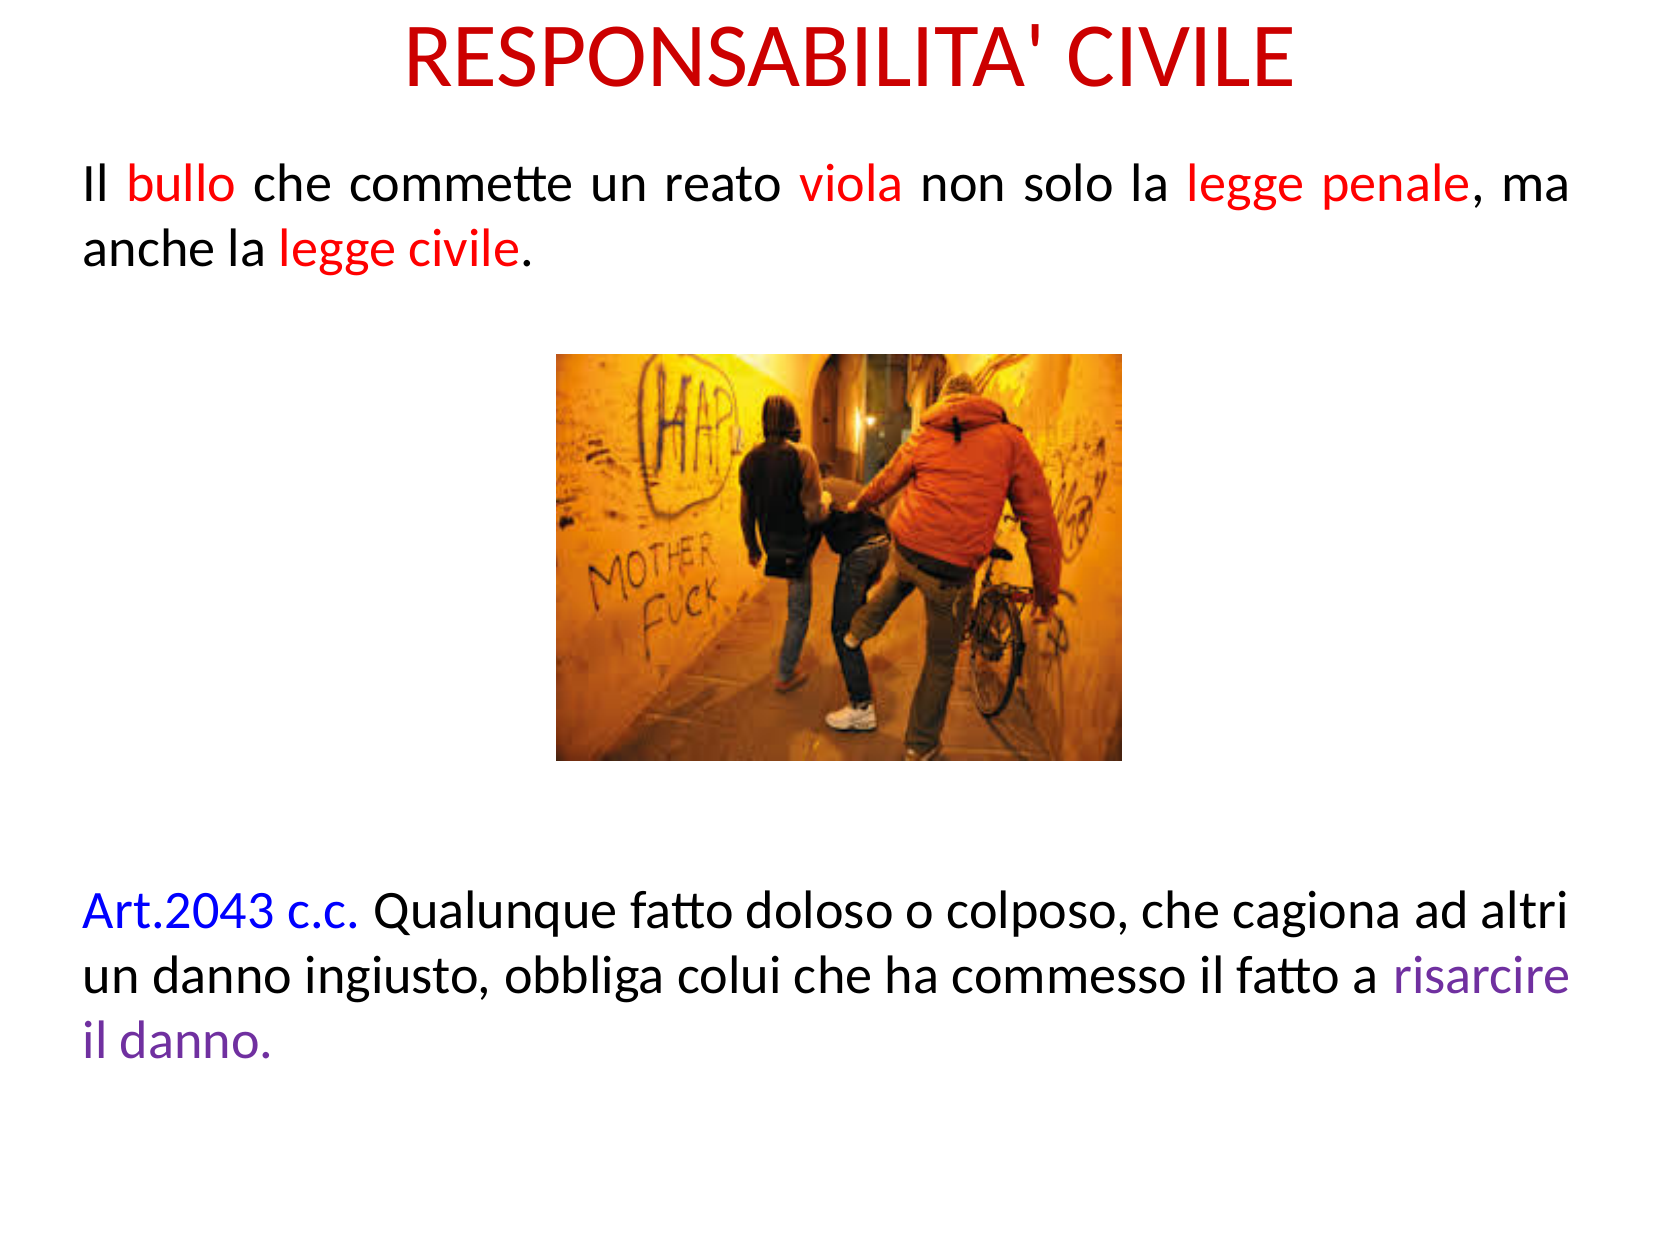

# RESPONSABILITA' CIVILE
Il bullo che commette un reato viola non solo la legge penale, ma anche la legge civile.
Art.2043 c.c. Qualunque fatto doloso o colposo, che cagiona ad altri un danno ingiusto, obbliga colui che ha commesso il fatto a risarcire il danno.